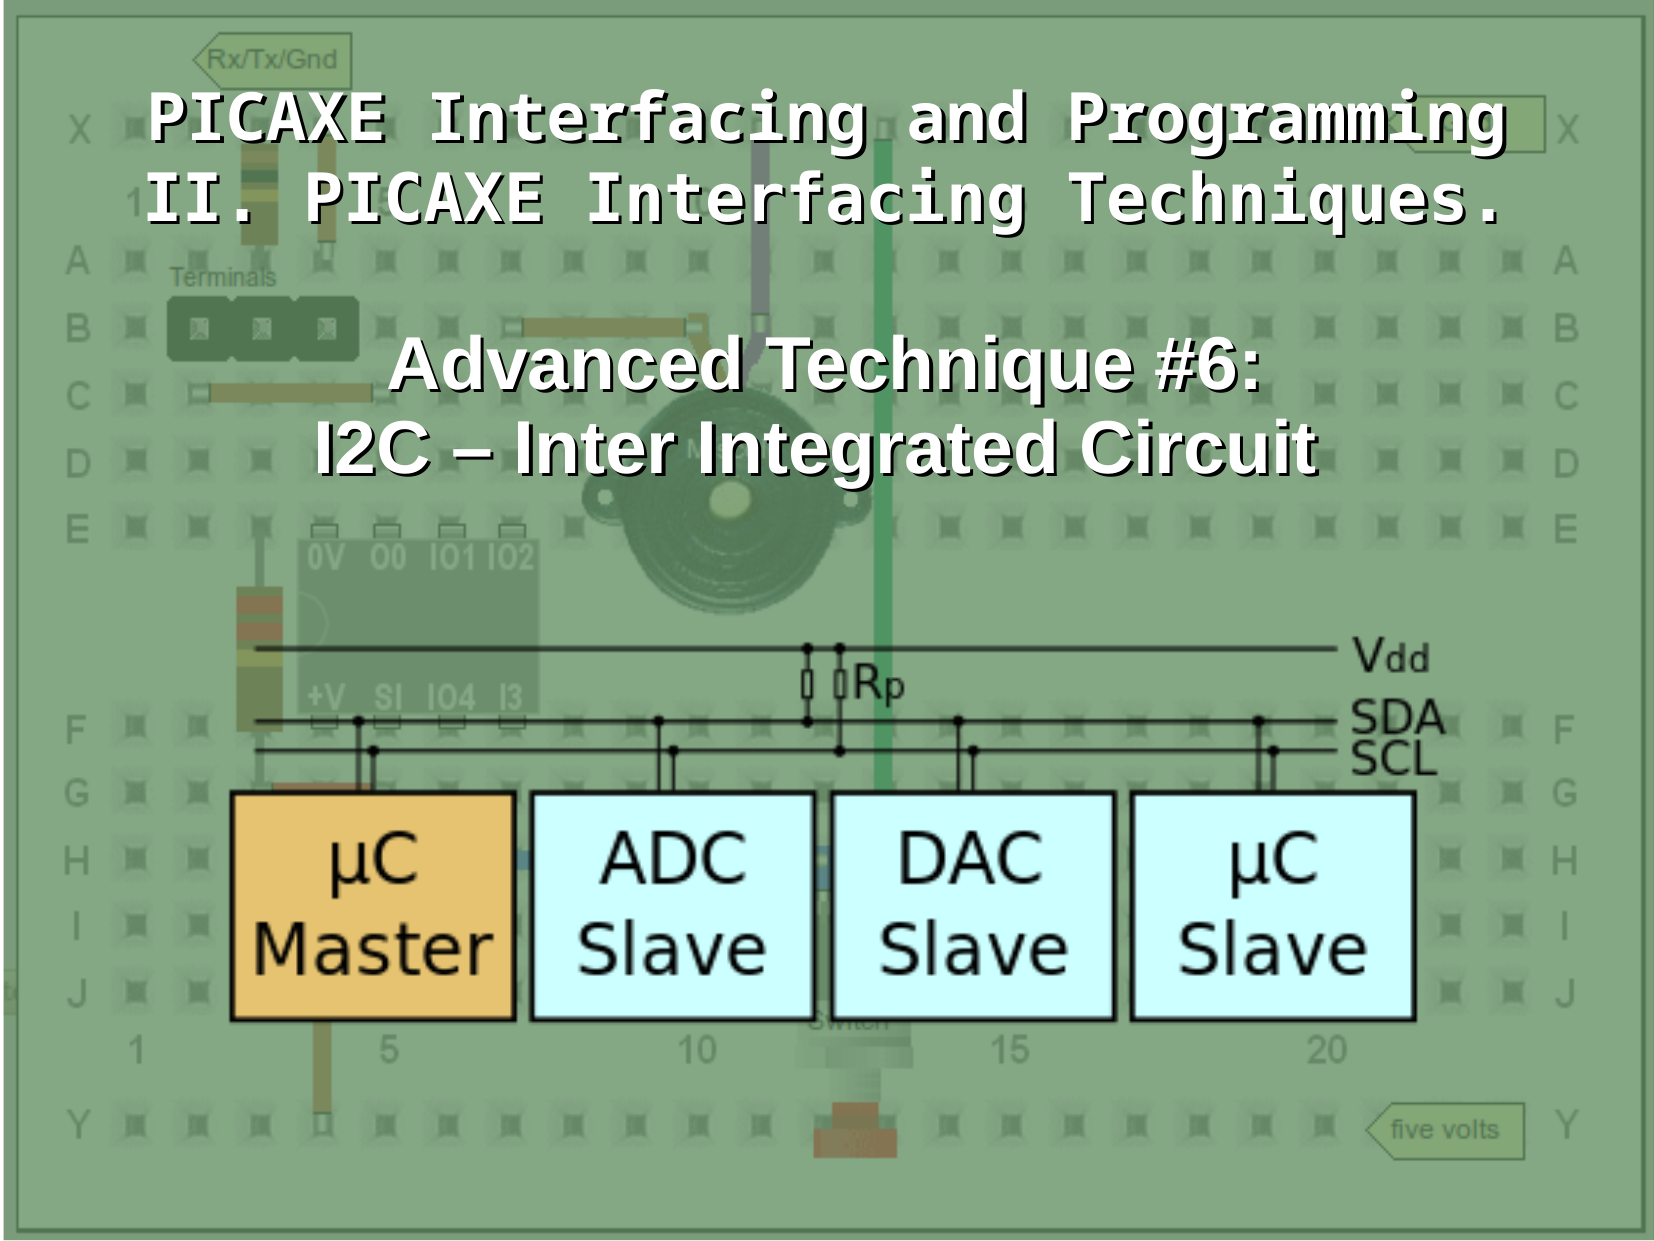

# PICAXE Interfacing and Programming II. PICAXE Interfacing Techniques.
 Advanced Technique #6:
I2C – Inter Integrated Circuit